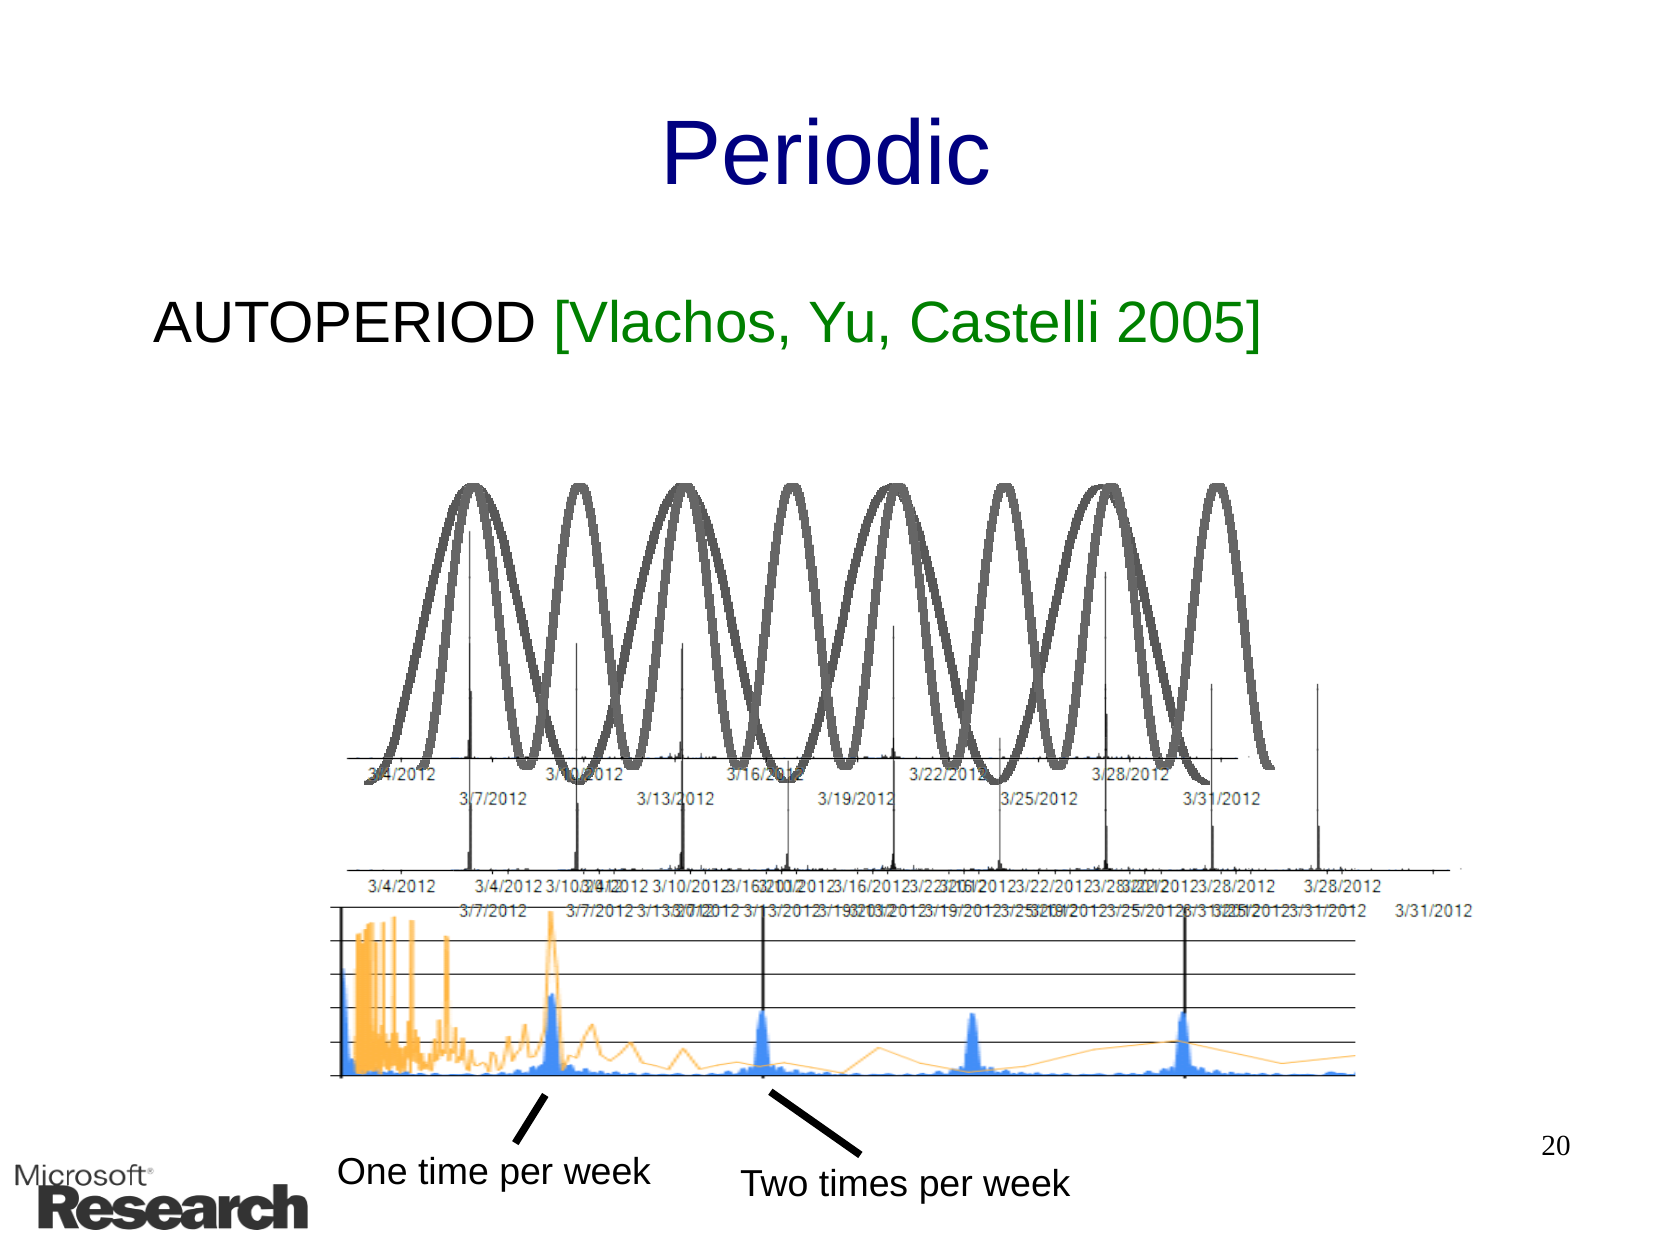

# Periodic
AUTOPERIOD [Vlachos, Yu, Castelli 2005]
20
One time per week
Two times per week